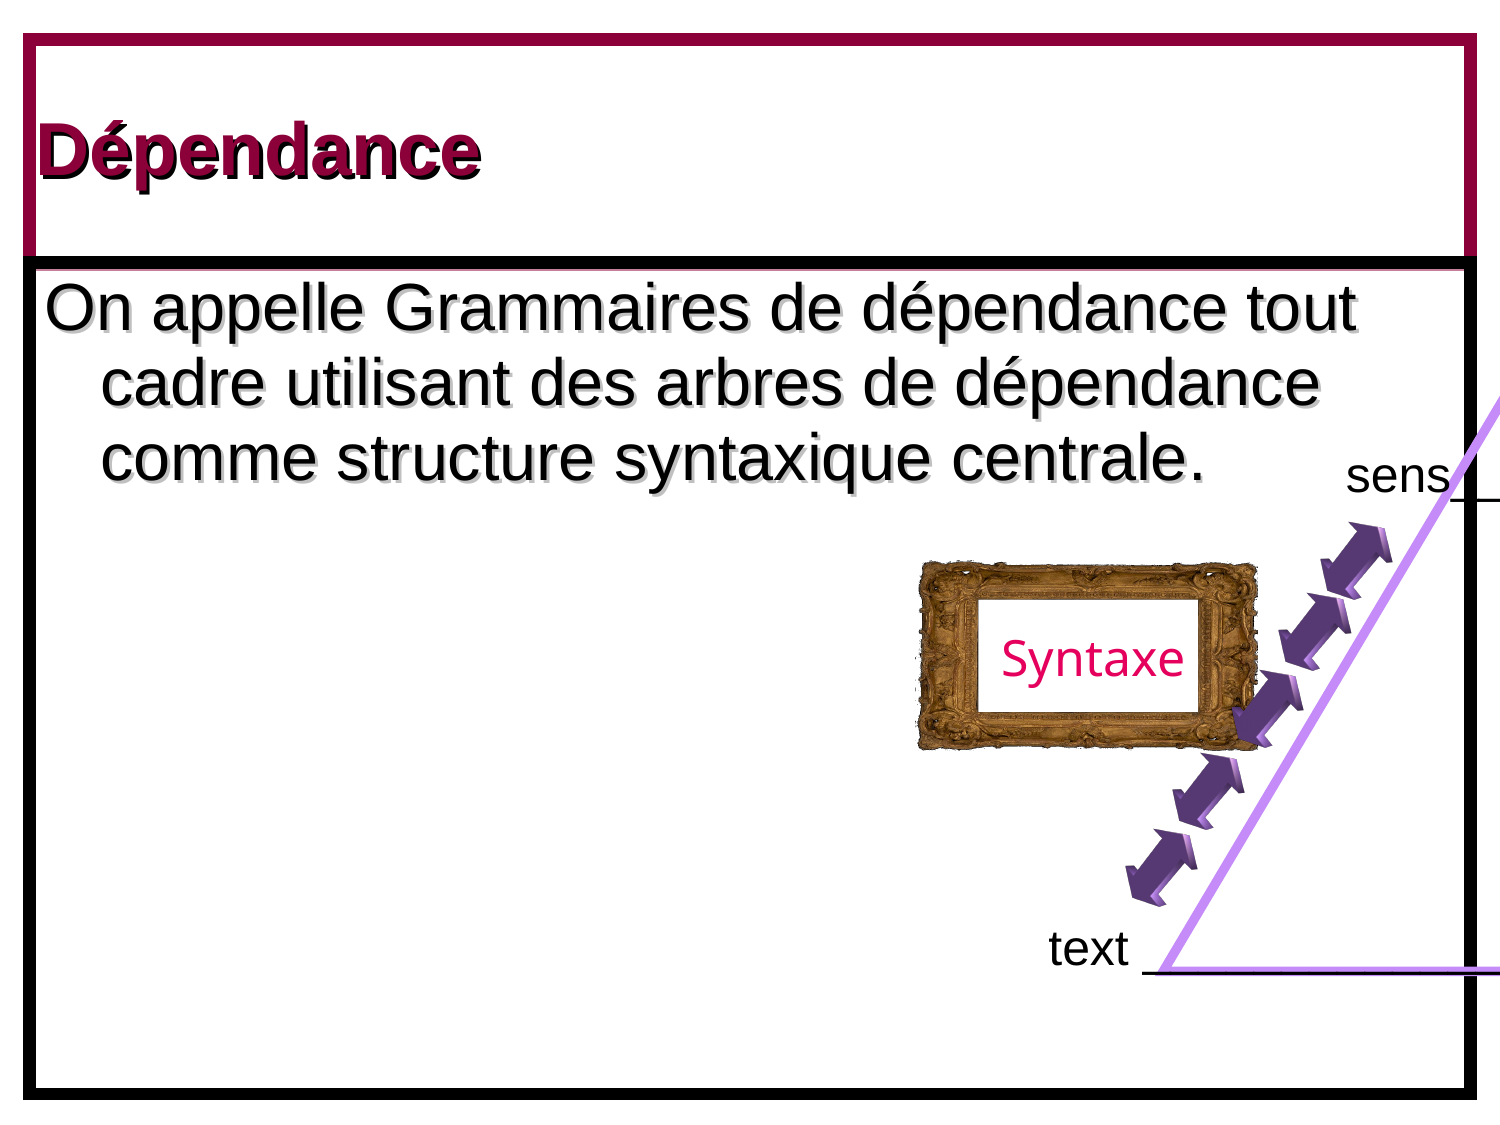

# Dépendance
On appelle Grammaires de dépendance tout cadre utilisant des arbres de dépendance comme structure syntaxique centrale.
 sens_______
Syntaxe
text __________________________